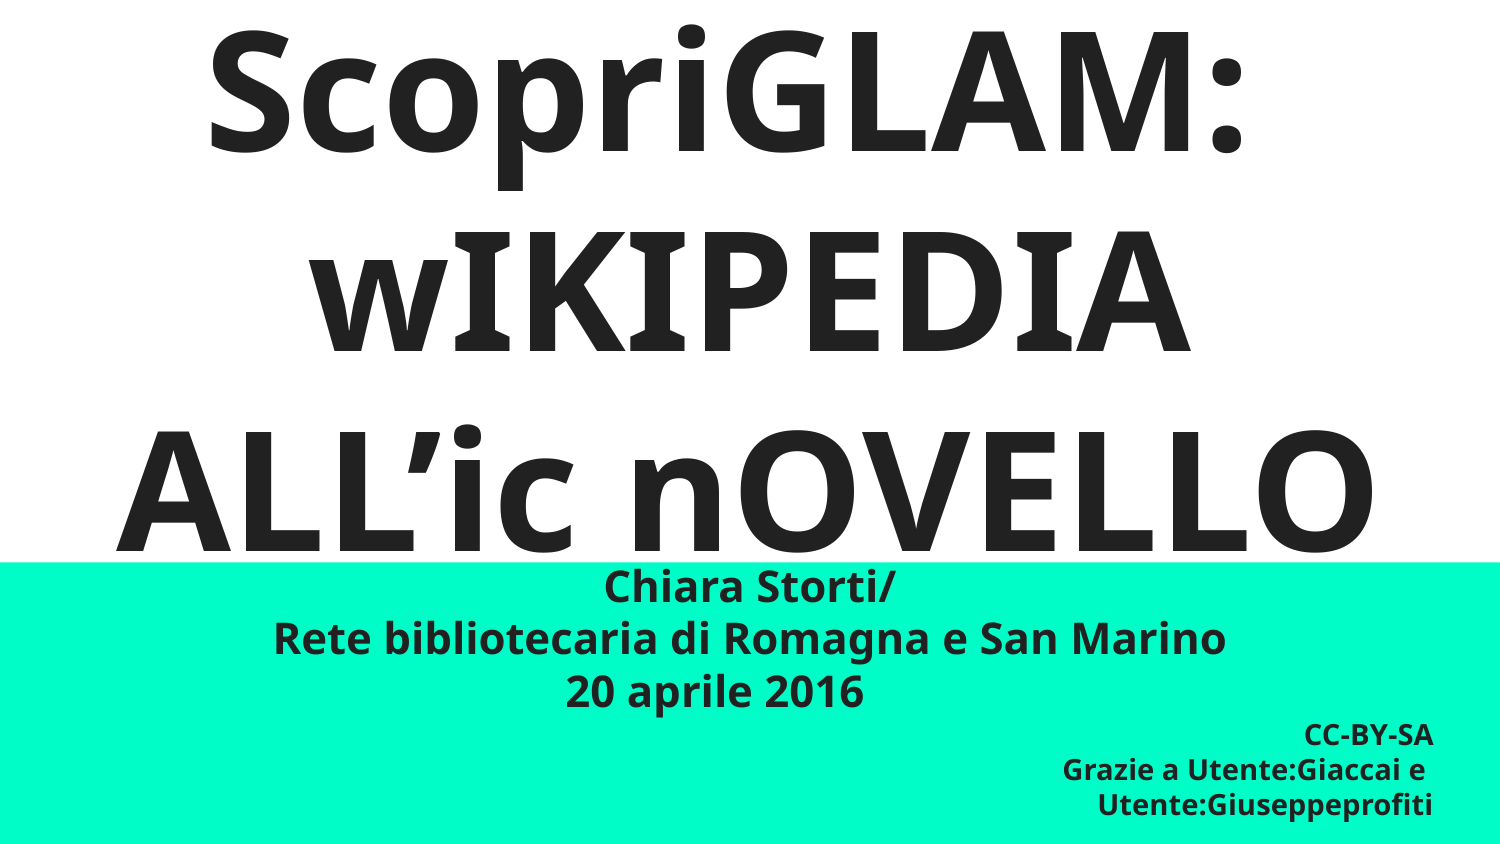

# ScopriGLAM: wIKIPEDIA ALL’ic nOVELLO
Chiara Storti/
Rete bibliotecaria di Romagna e San Marino
20 aprile 2016
CC-BY-SA
Grazie a Utente:Giaccai e
Utente:Giuseppeprofiti